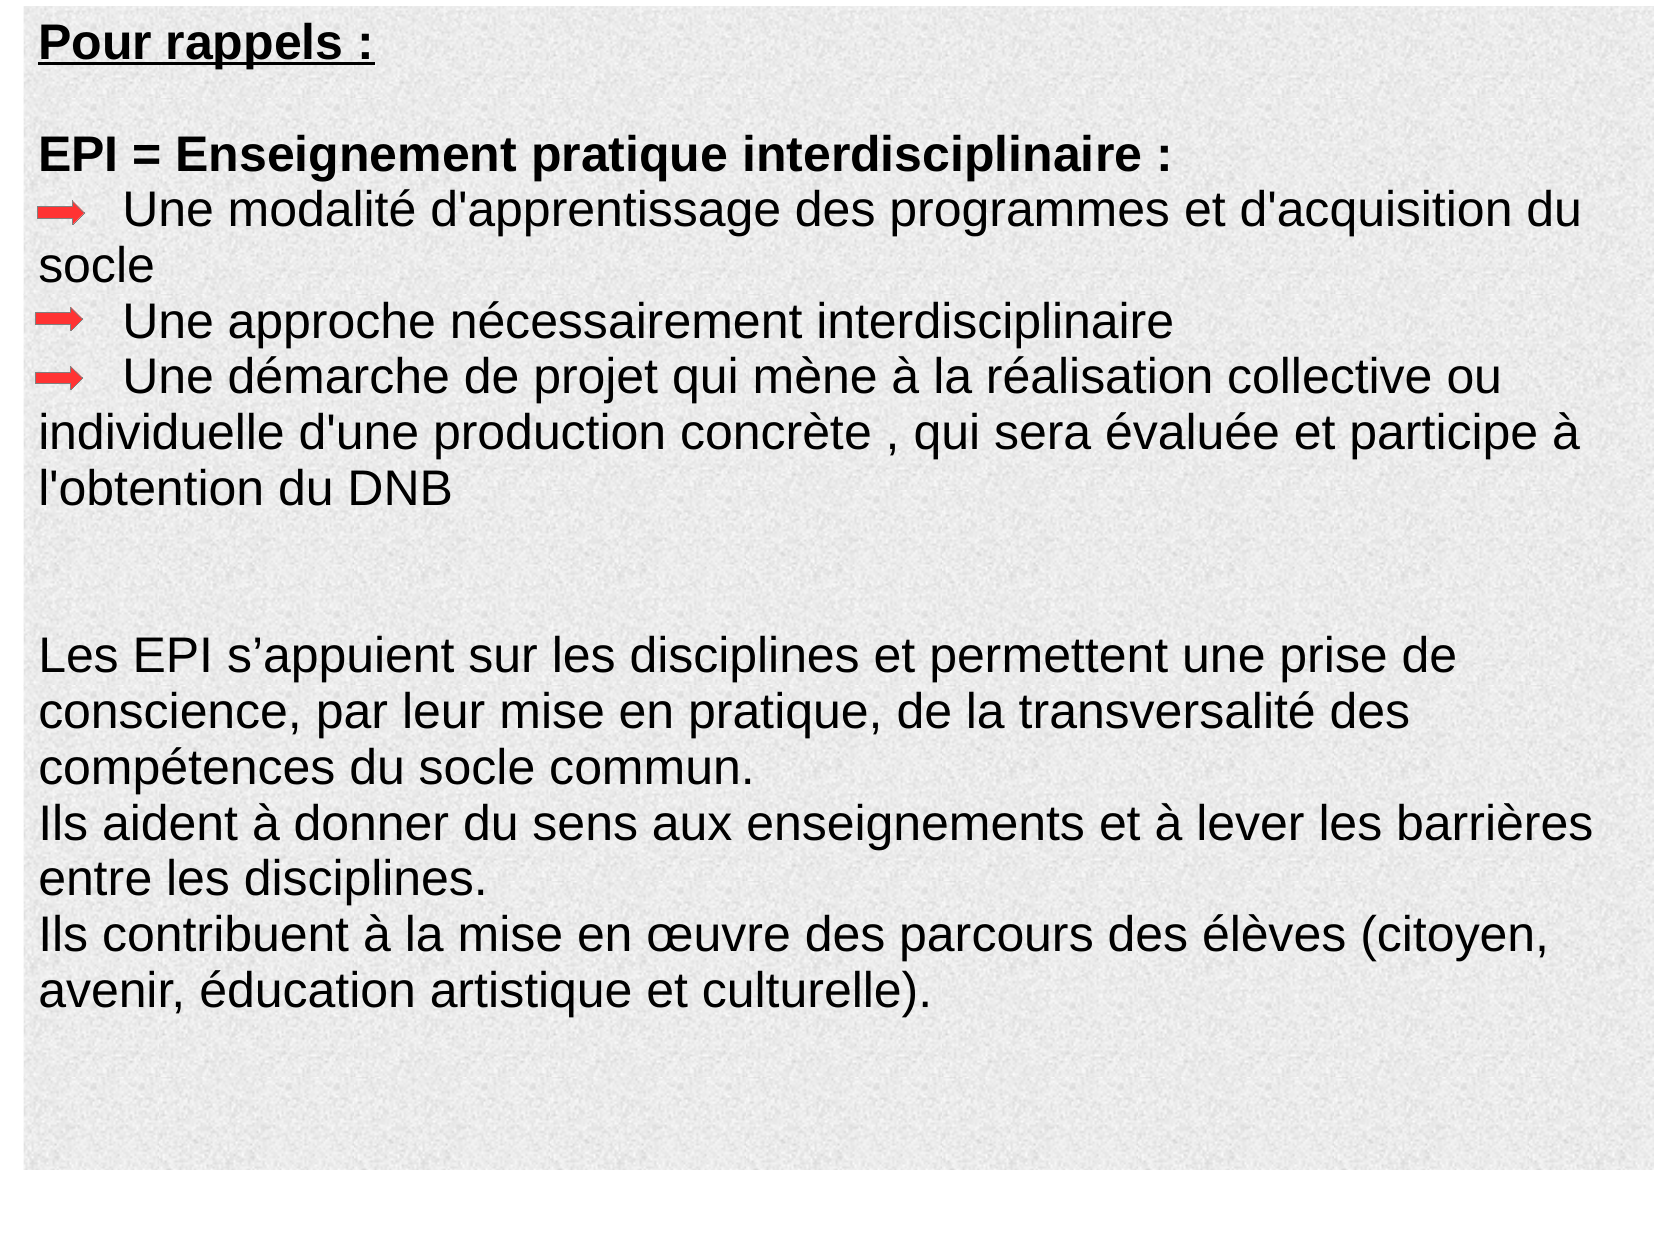

Pour rappels :
EPI = Enseignement pratique interdisciplinaire :
 Une modalité d'apprentissage des programmes et d'acquisition du socle
 Une approche nécessairement interdisciplinaire
 Une démarche de projet qui mène à la réalisation collective ou individuelle d'une production concrète , qui sera évaluée et participe à l'obtention du DNB
Les EPI s’appuient sur les disciplines et permettent une prise de conscience, par leur mise en pratique, de la transversalité des compétences du socle commun.
Ils aident à donner du sens aux enseignements et à lever les barrières entre les disciplines.
Ils contribuent à la mise en œuvre des parcours des élèves (citoyen, avenir, éducation artistique et culturelle).